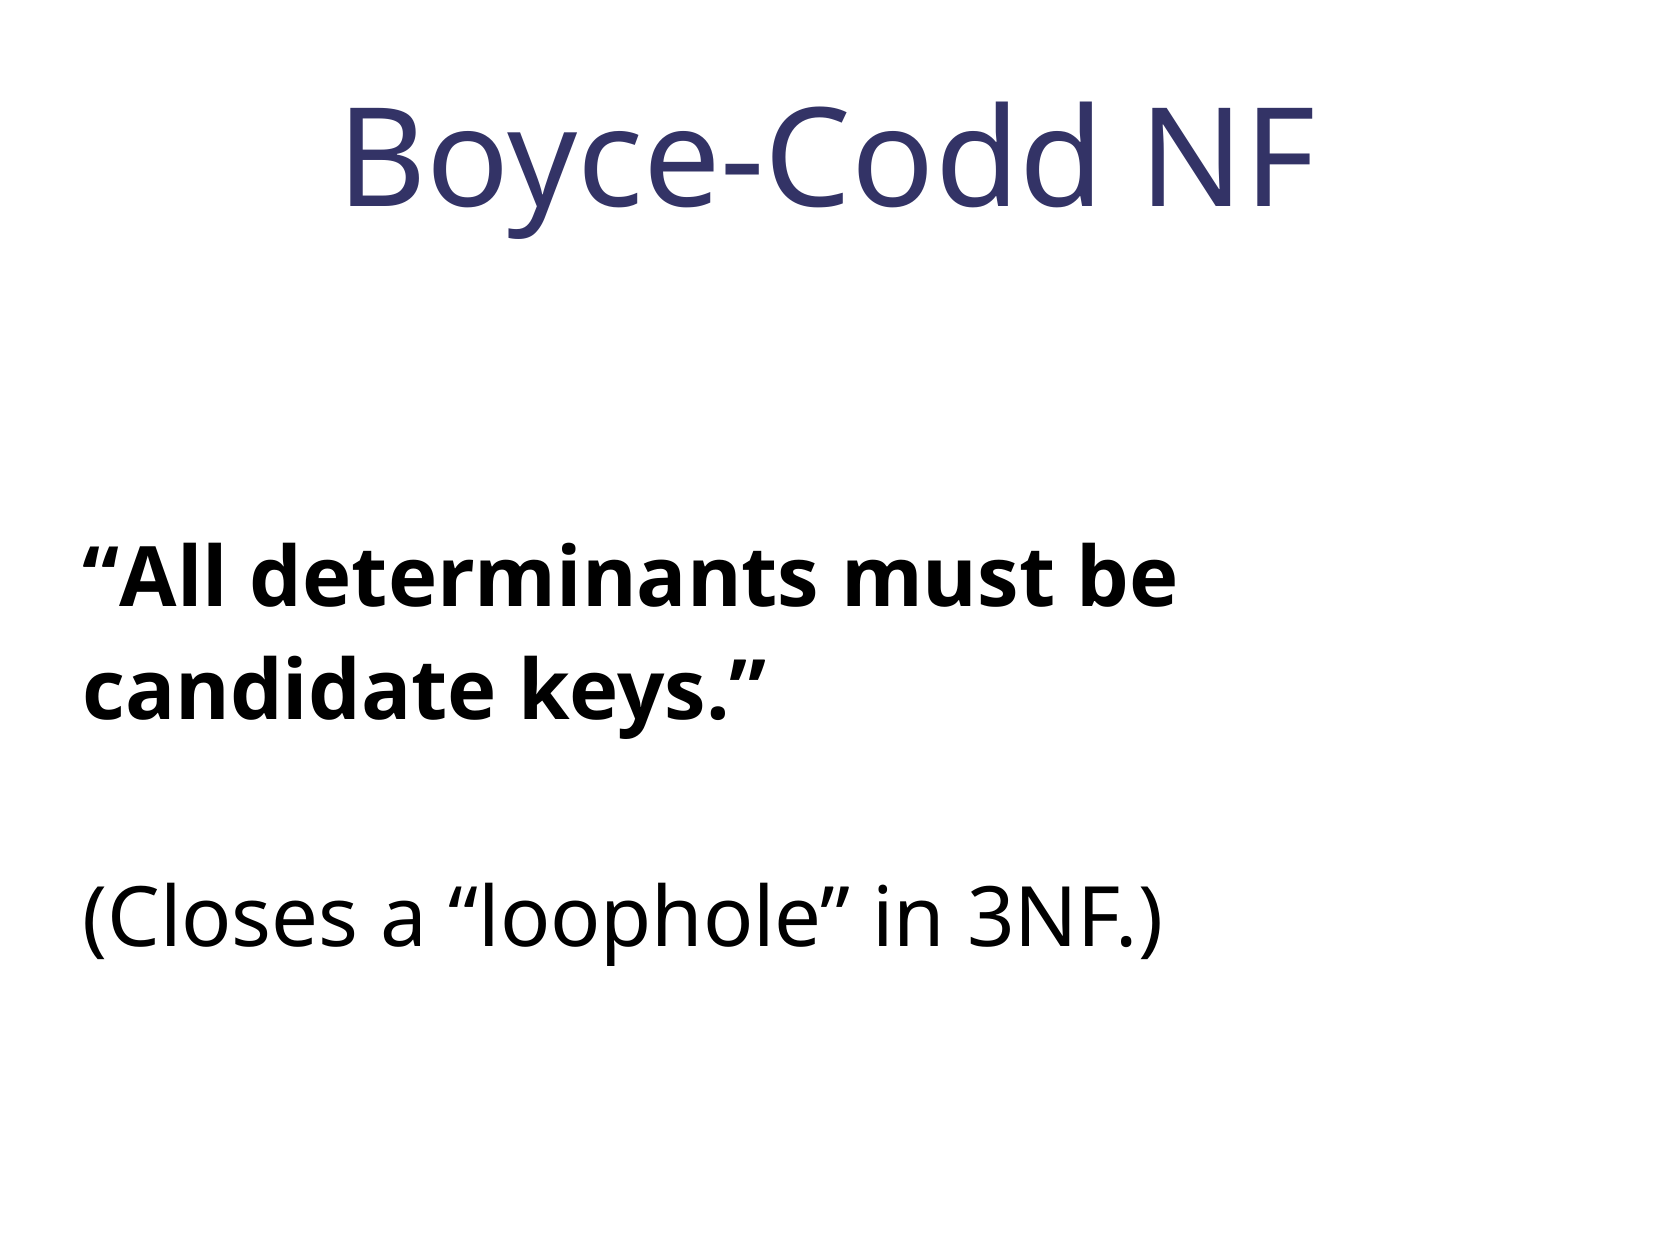

# Boyce-Codd NF
“All determinants must be candidate keys.”
(Closes a “loophole” in 3NF.)